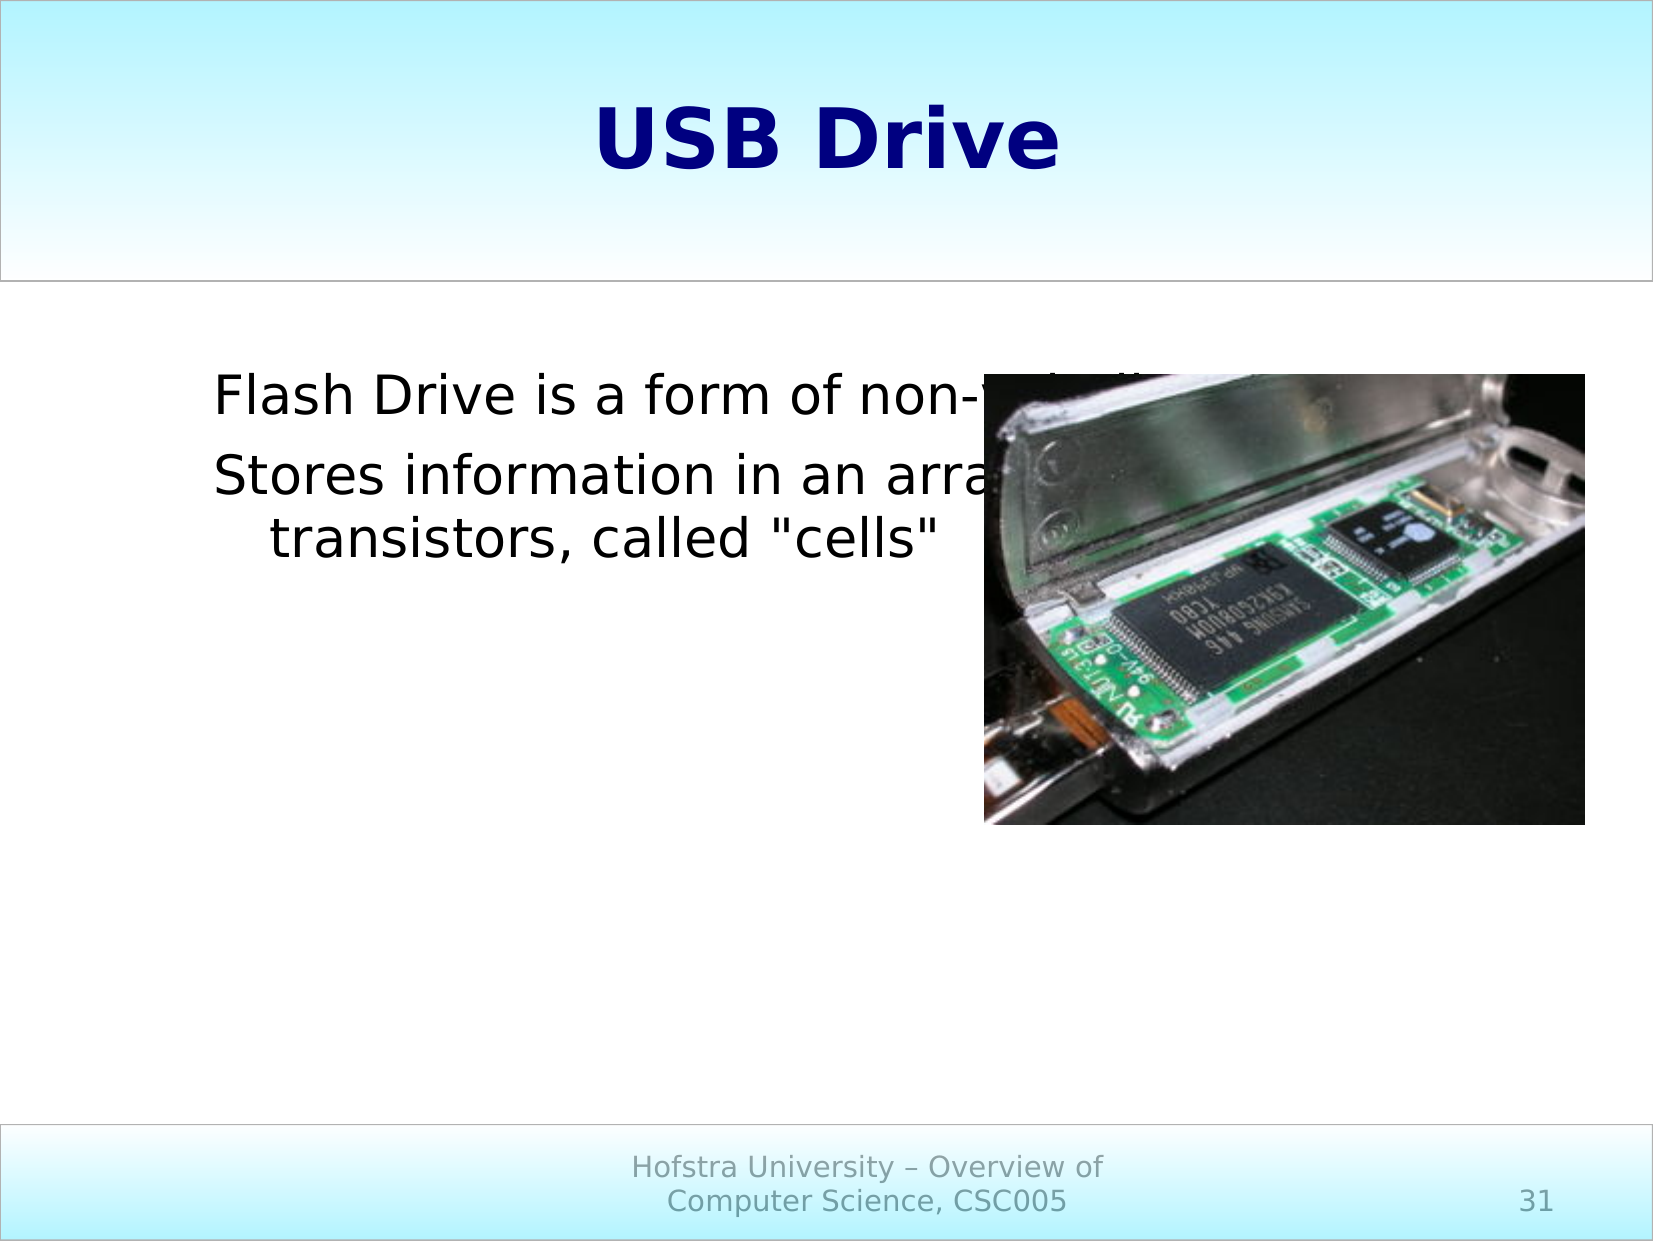

# USB Drive
Flash Drive is a form of non-volatile memory
Stores information in an array of floating gate transistors, called "cells"
31